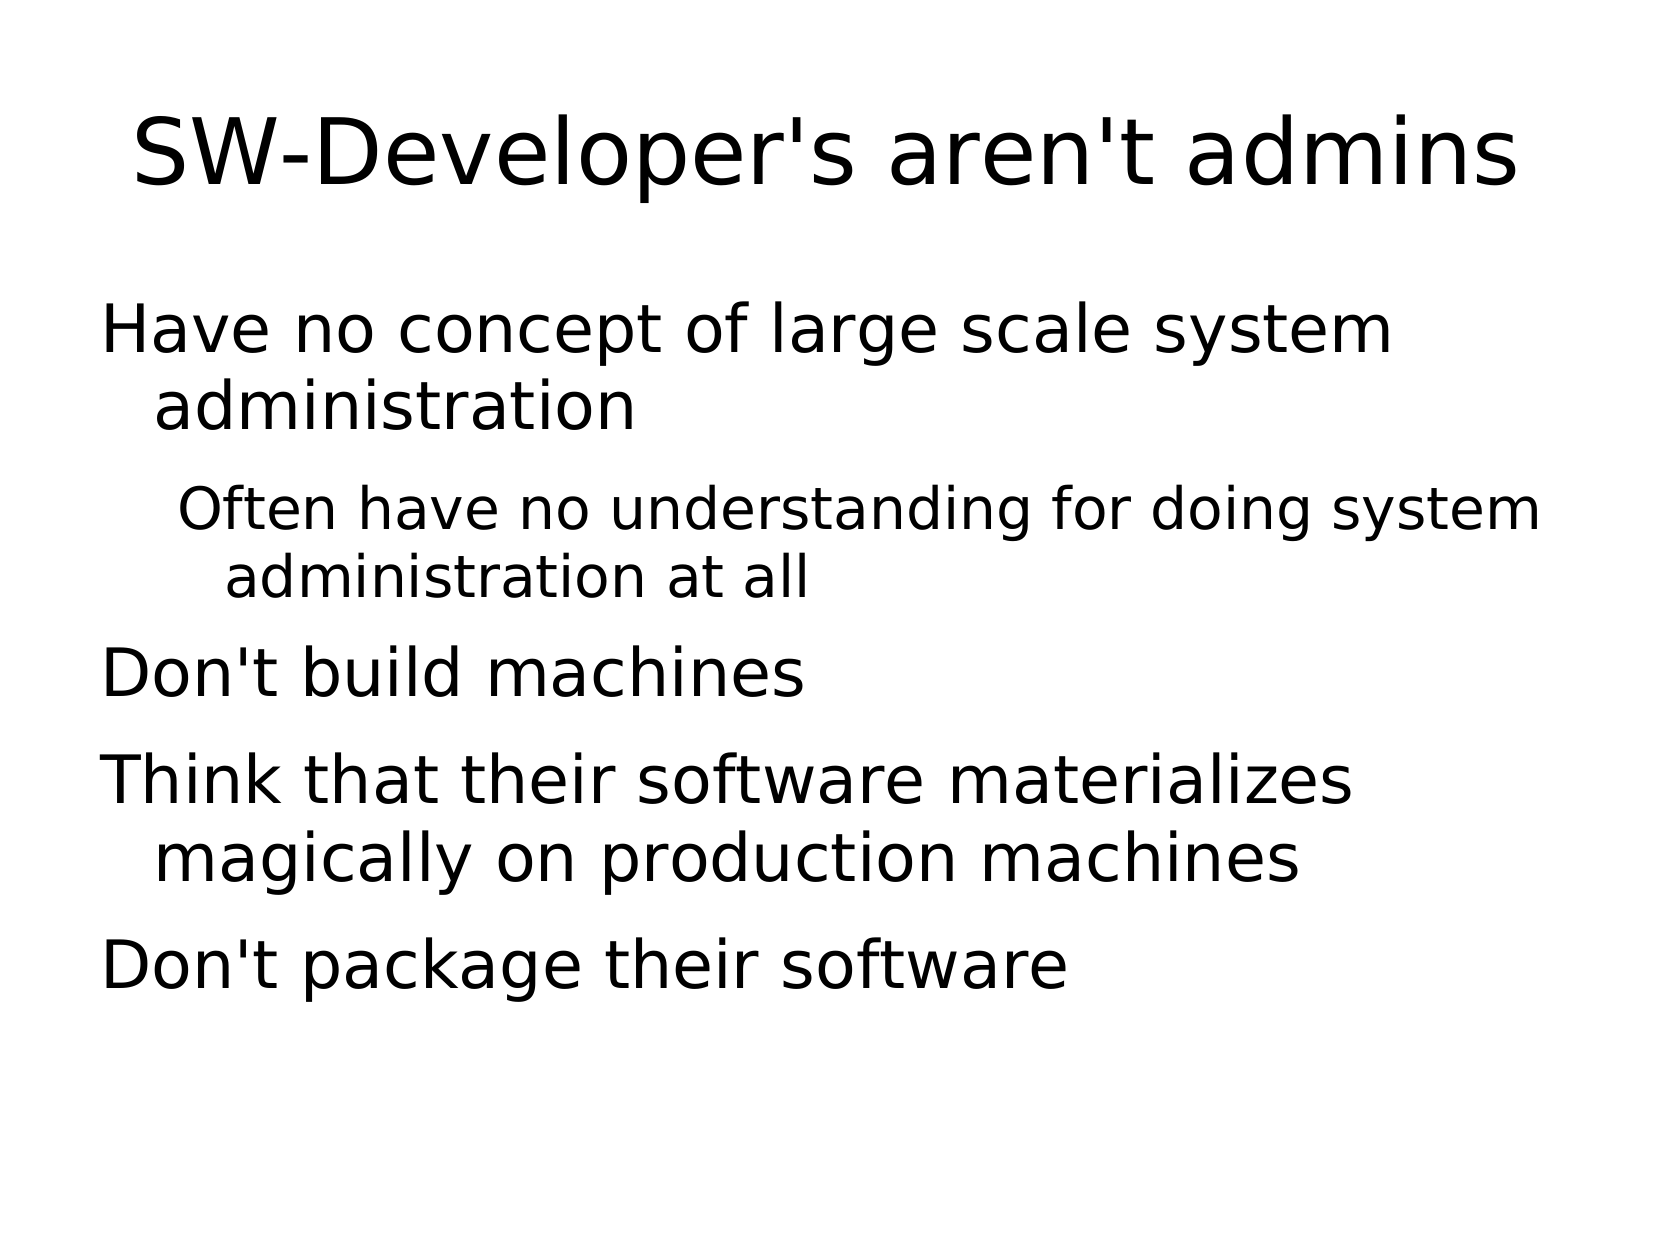

# SW-Developer's aren't admins
Have no concept of large scale system administration
Often have no understanding for doing system administration at all
Don't build machines
Think that their software materializes magically on production machines
Don't package their software